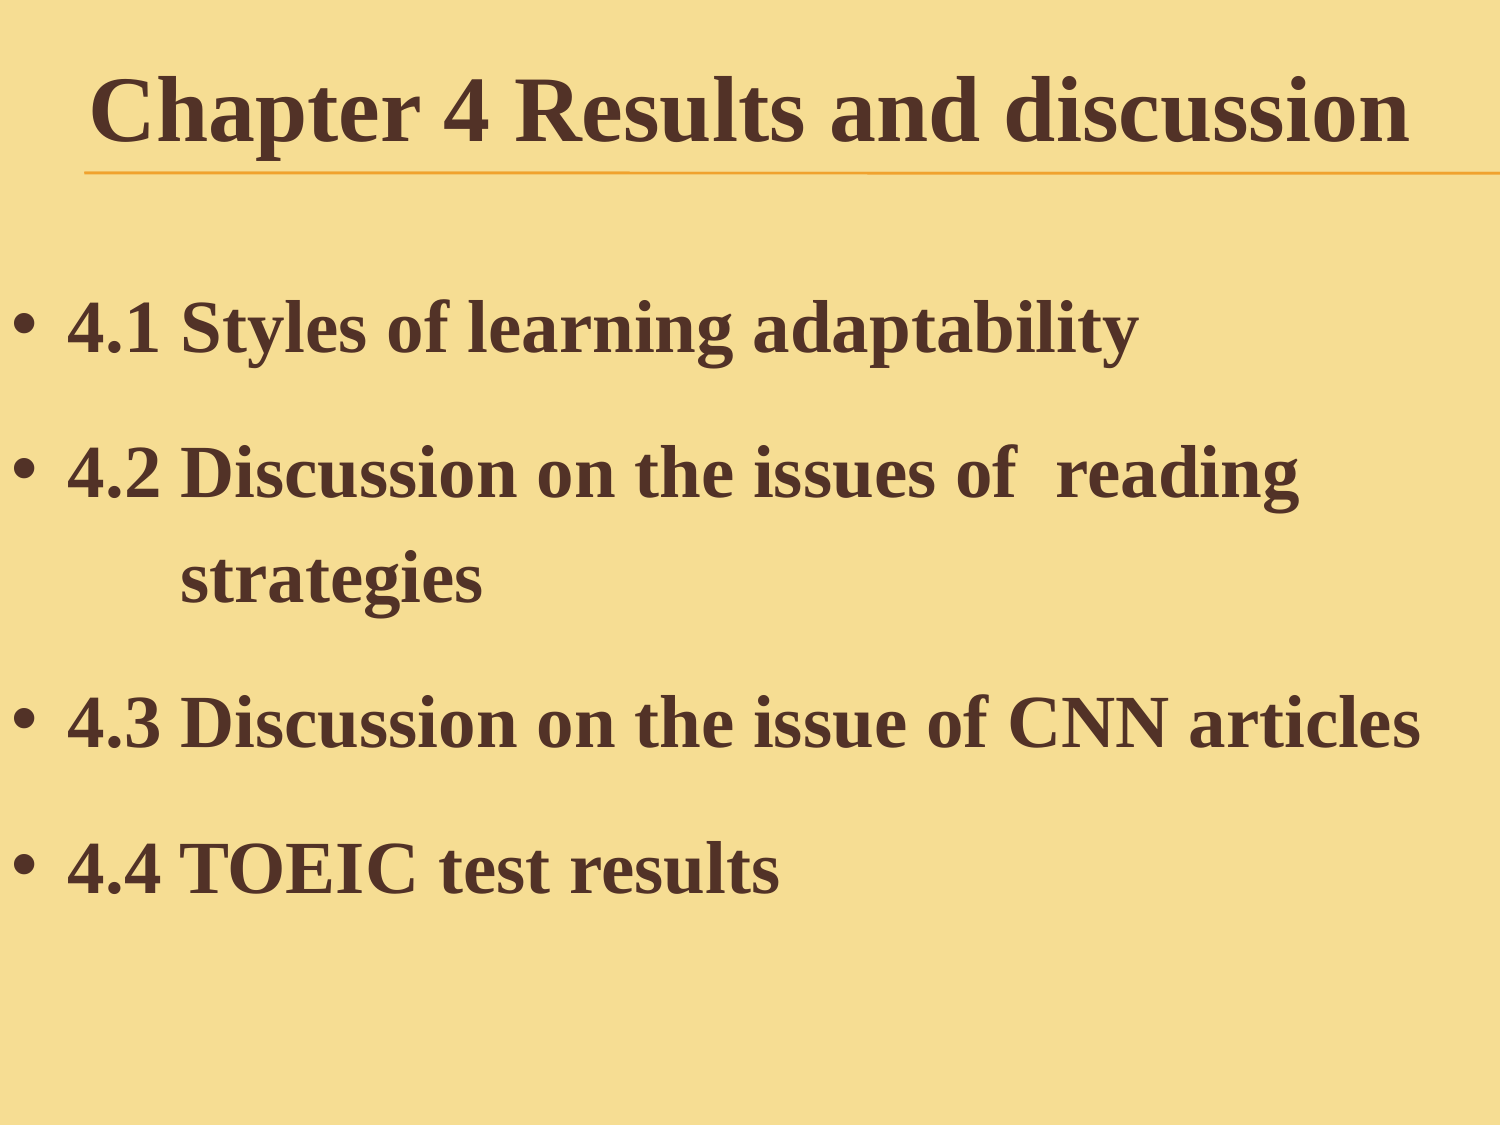

# Chapter 4 Results and discussion
4.1 Styles of learning adaptability
4.2 Discussion on the issues of reading
 strategies
4.3 Discussion on the issue of CNN articles
4.4 TOEIC test results